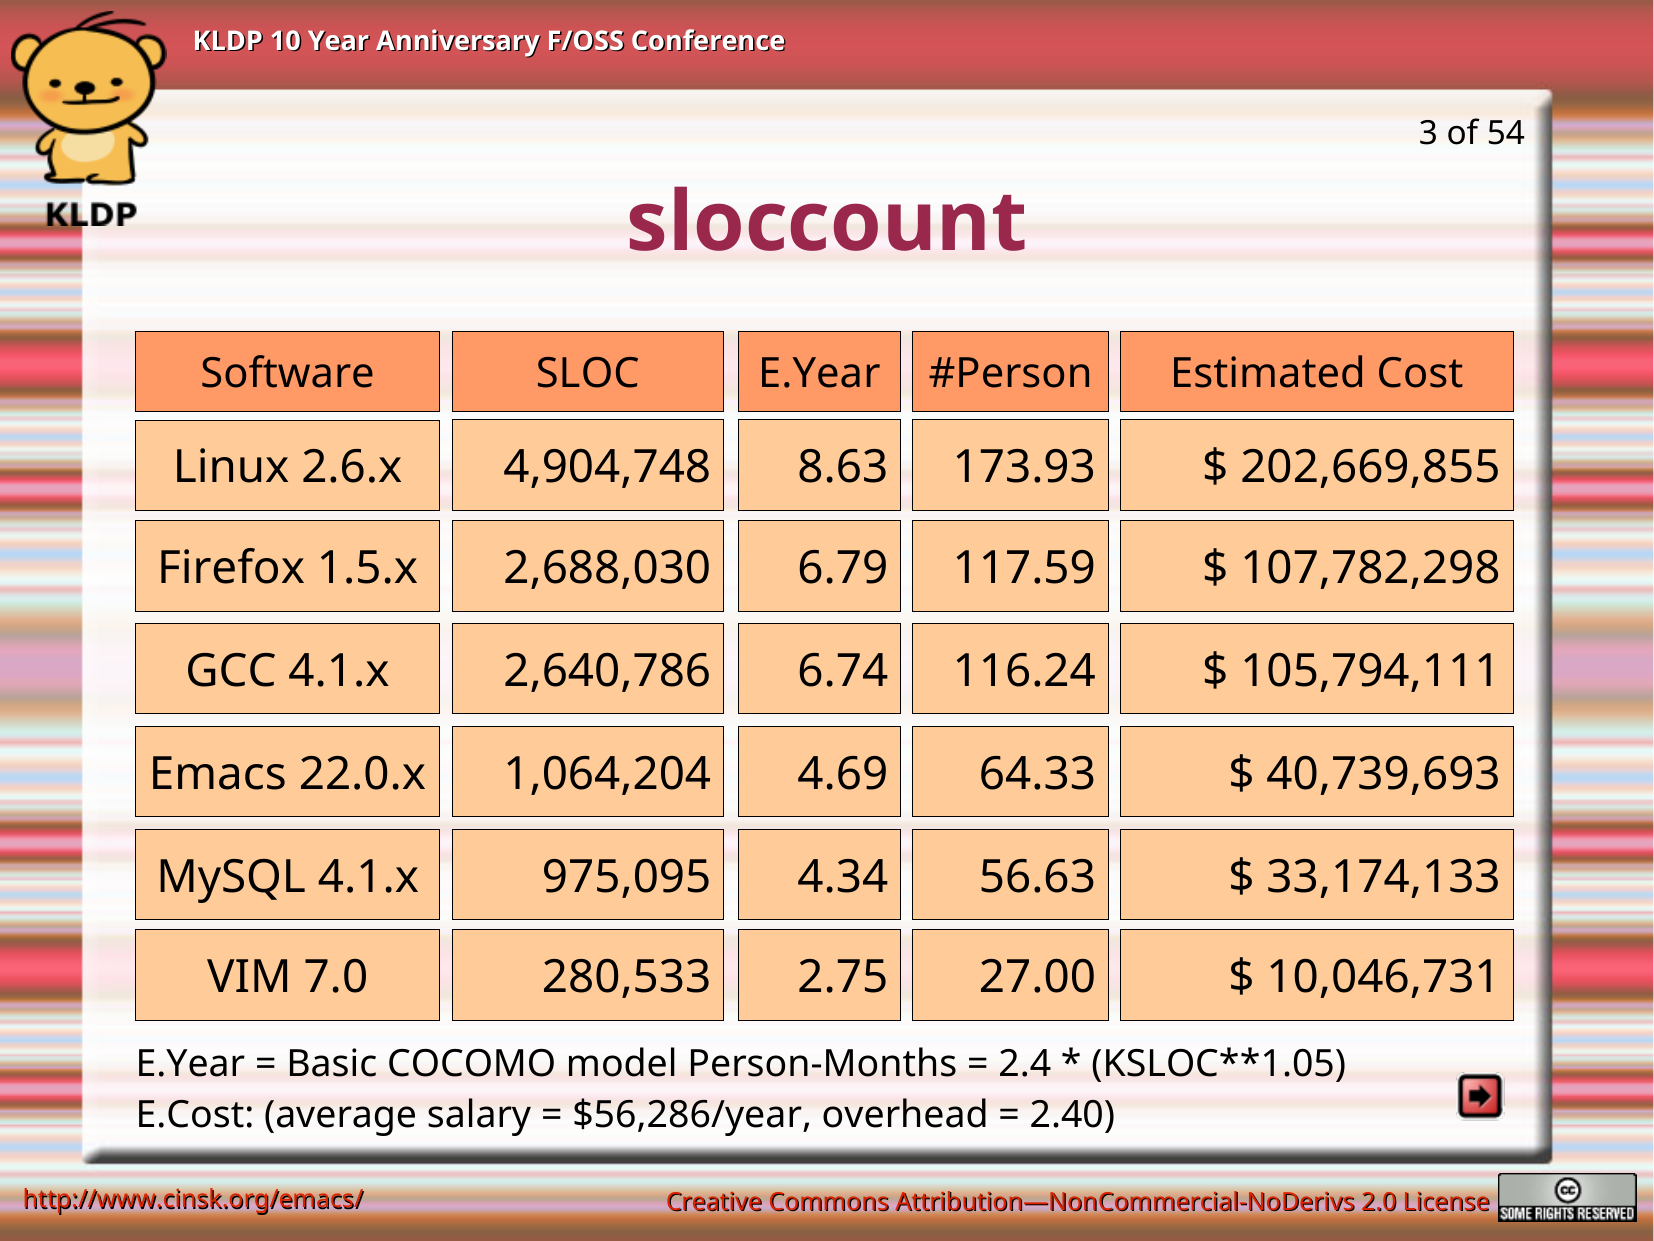

# sloccount
Software
SLOC
E.Year
#Person
Estimated Cost
4,904,748
8.63
173.93
$ 202,669,855
Linux 2.6.x
2,688,030
6.79
117.59
$ 107,782,298
Firefox 1.5.x
2,640,786
6.74
116.24
$ 105,794,111
GCC 4.1.x
1,064,204
4.69
64.33
$ 40,739,693
Emacs 22.0.x
975,095
4.34
56.63
$ 33,174,133
MySQL 4.1.x
280,533
2.75
27.00
$ 10,046,731
VIM 7.0
E.Year = Basic COCOMO model Person-Months = 2.4 * (KSLOC**1.05)
E.Cost: (average salary = $56,286/year, overhead = 2.40)